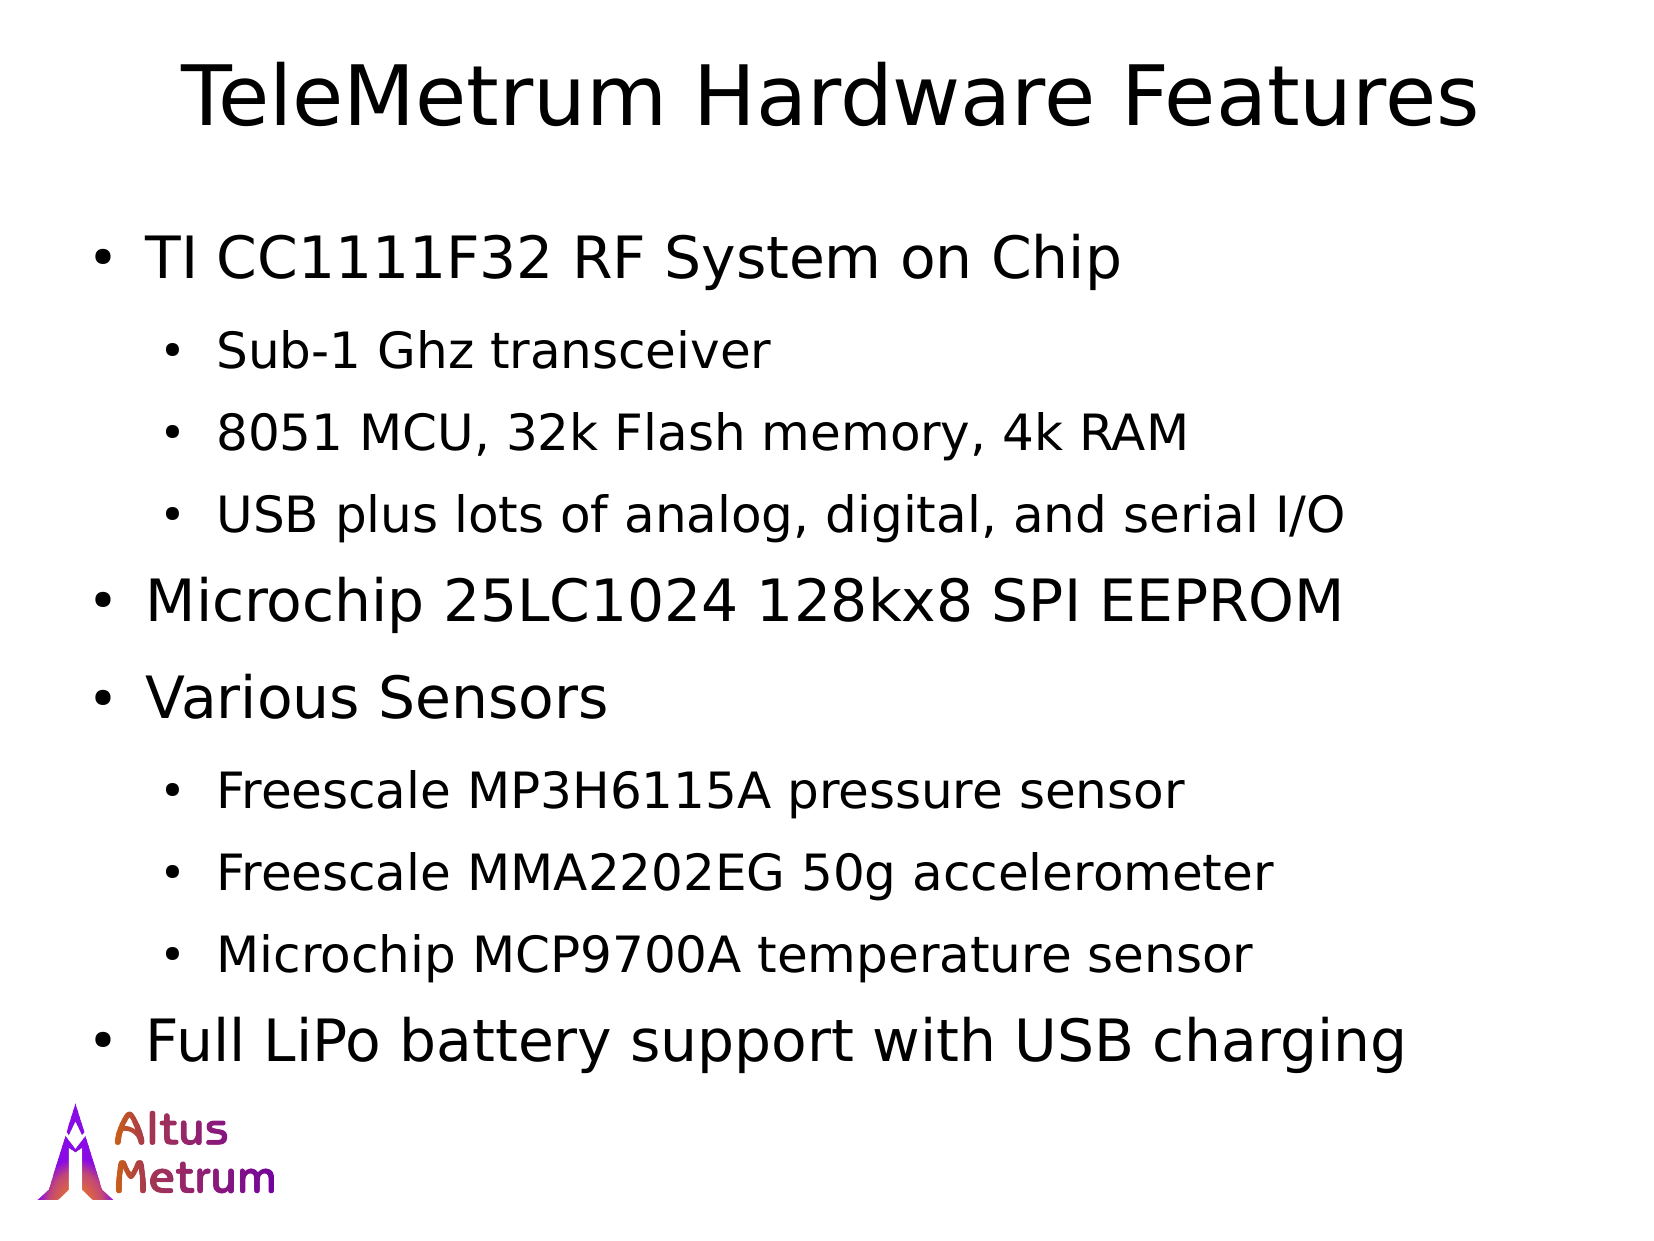

# TeleMetrum Hardware Features
TI CC1111F32 RF System on Chip
Sub-1 Ghz transceiver
8051 MCU, 32k Flash memory, 4k RAM
USB plus lots of analog, digital, and serial I/O
Microchip 25LC1024 128kx8 SPI EEPROM
Various Sensors
Freescale MP3H6115A pressure sensor
Freescale MMA2202EG 50g accelerometer
Microchip MCP9700A temperature sensor
Full LiPo battery support with USB charging